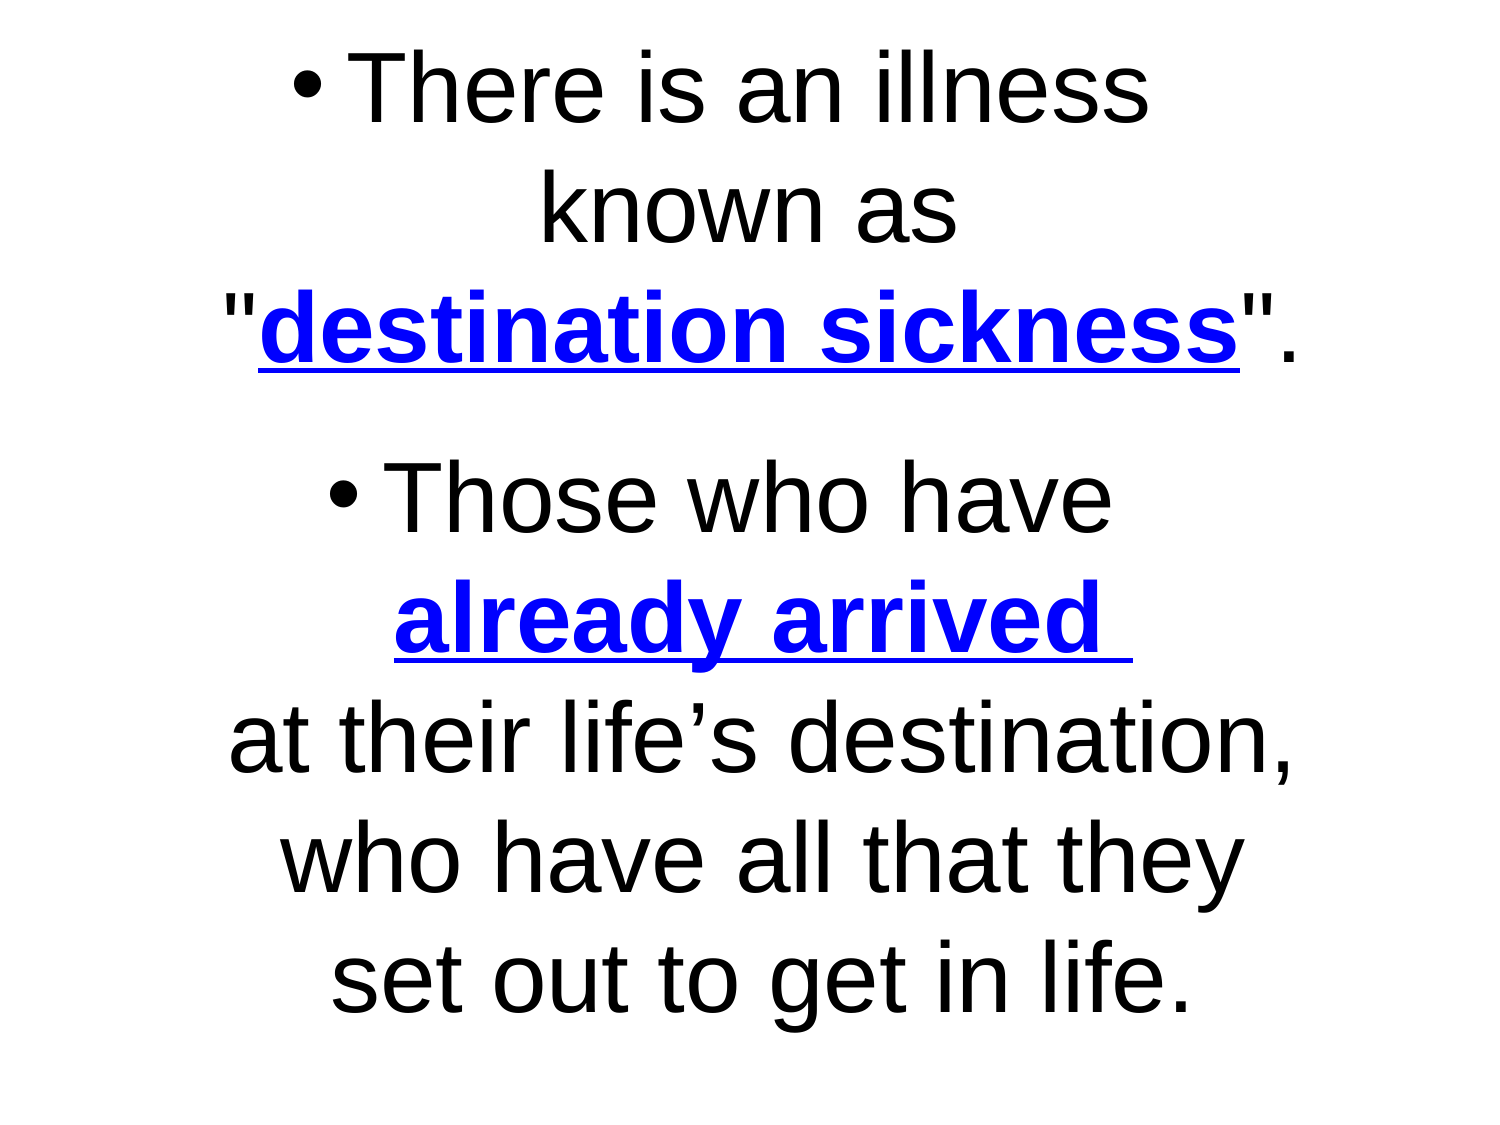

# There is an illness known as "destination sickness".
Those who have
already arrived
at their life’s destination,
 who have all that they
set out to get in life.